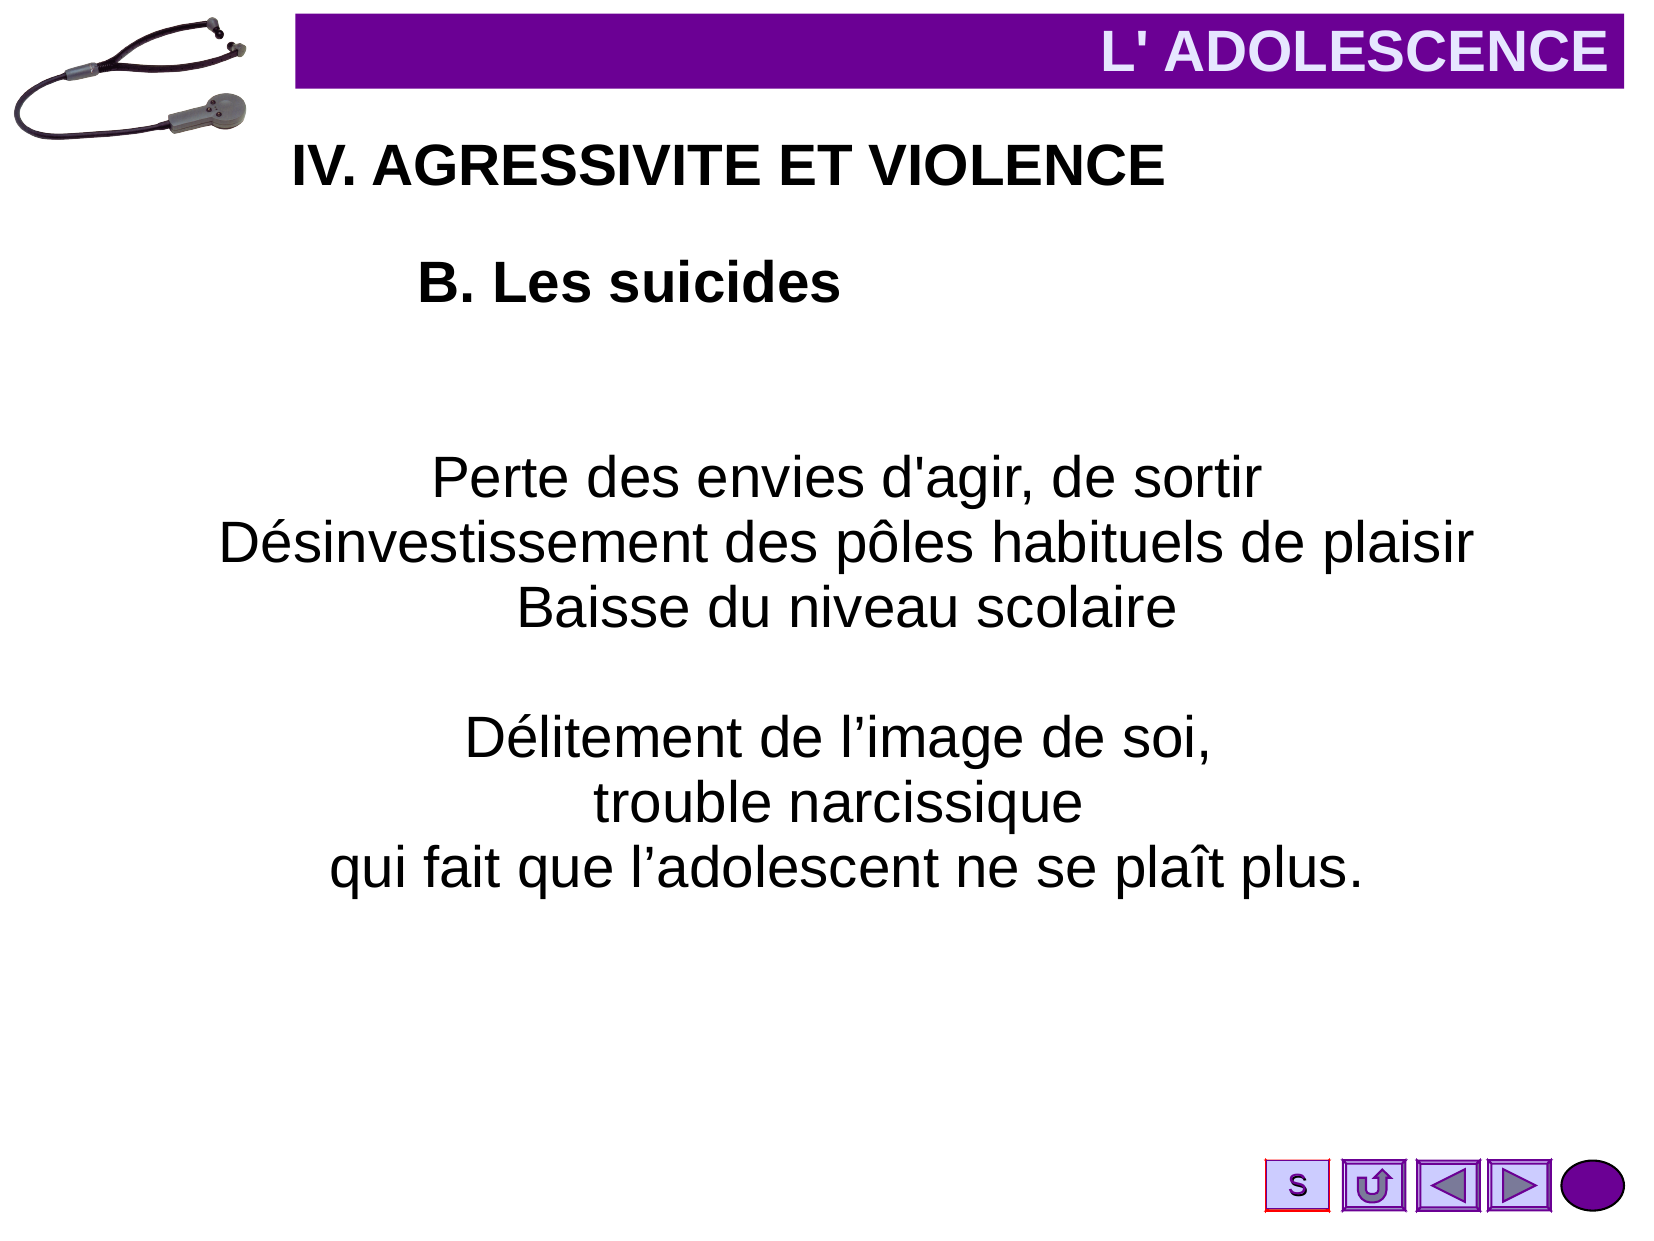

L' ADOLESCENCE
IV. AGRESSIVITE ET VIOLENCE
B. Les suicides
Perte des envies d'agir, de sortir
Désinvestissement des pôles habituels de plaisir
Baisse du niveau scolaire
Délitement de l’image de soi,
trouble narcissique
qui fait que l’adolescent ne se plaît plus.